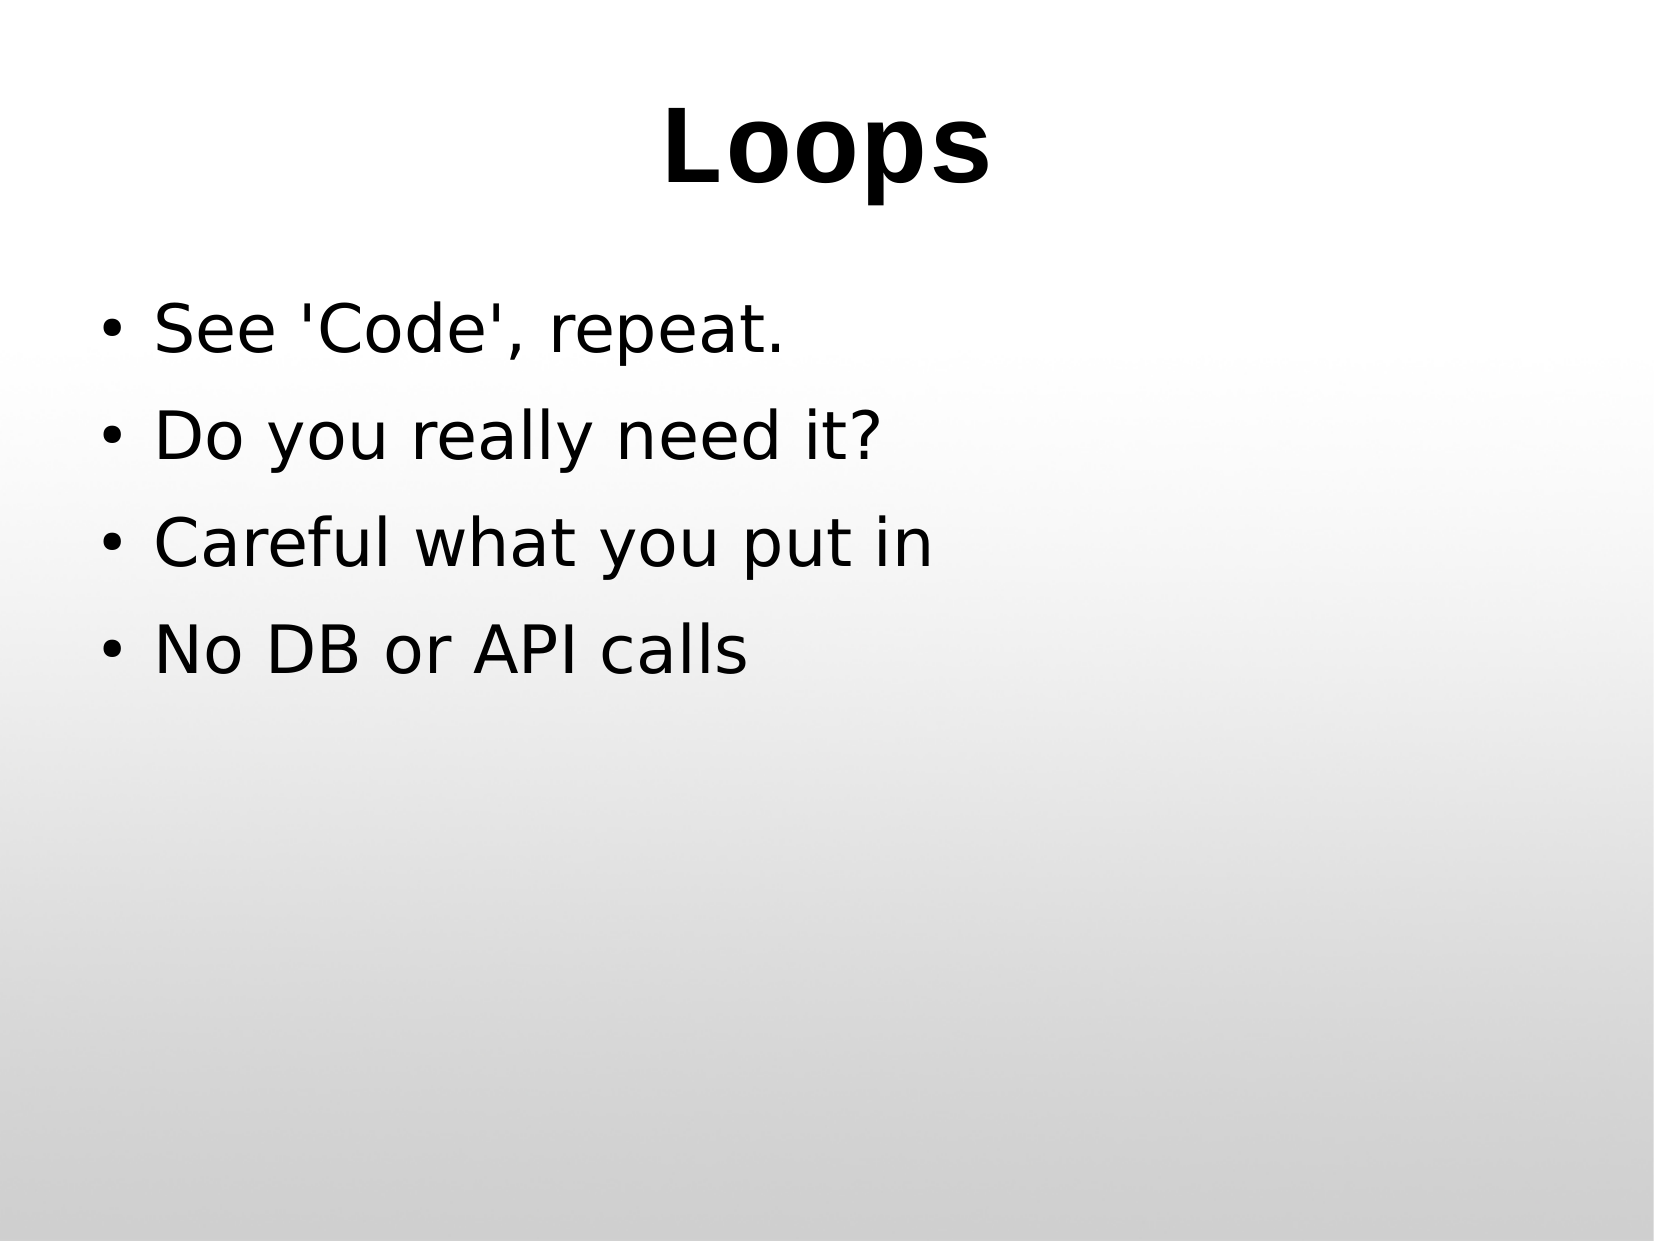

# Loops
See 'Code', repeat.
Do you really need it?
Careful what you put in
No DB or API calls